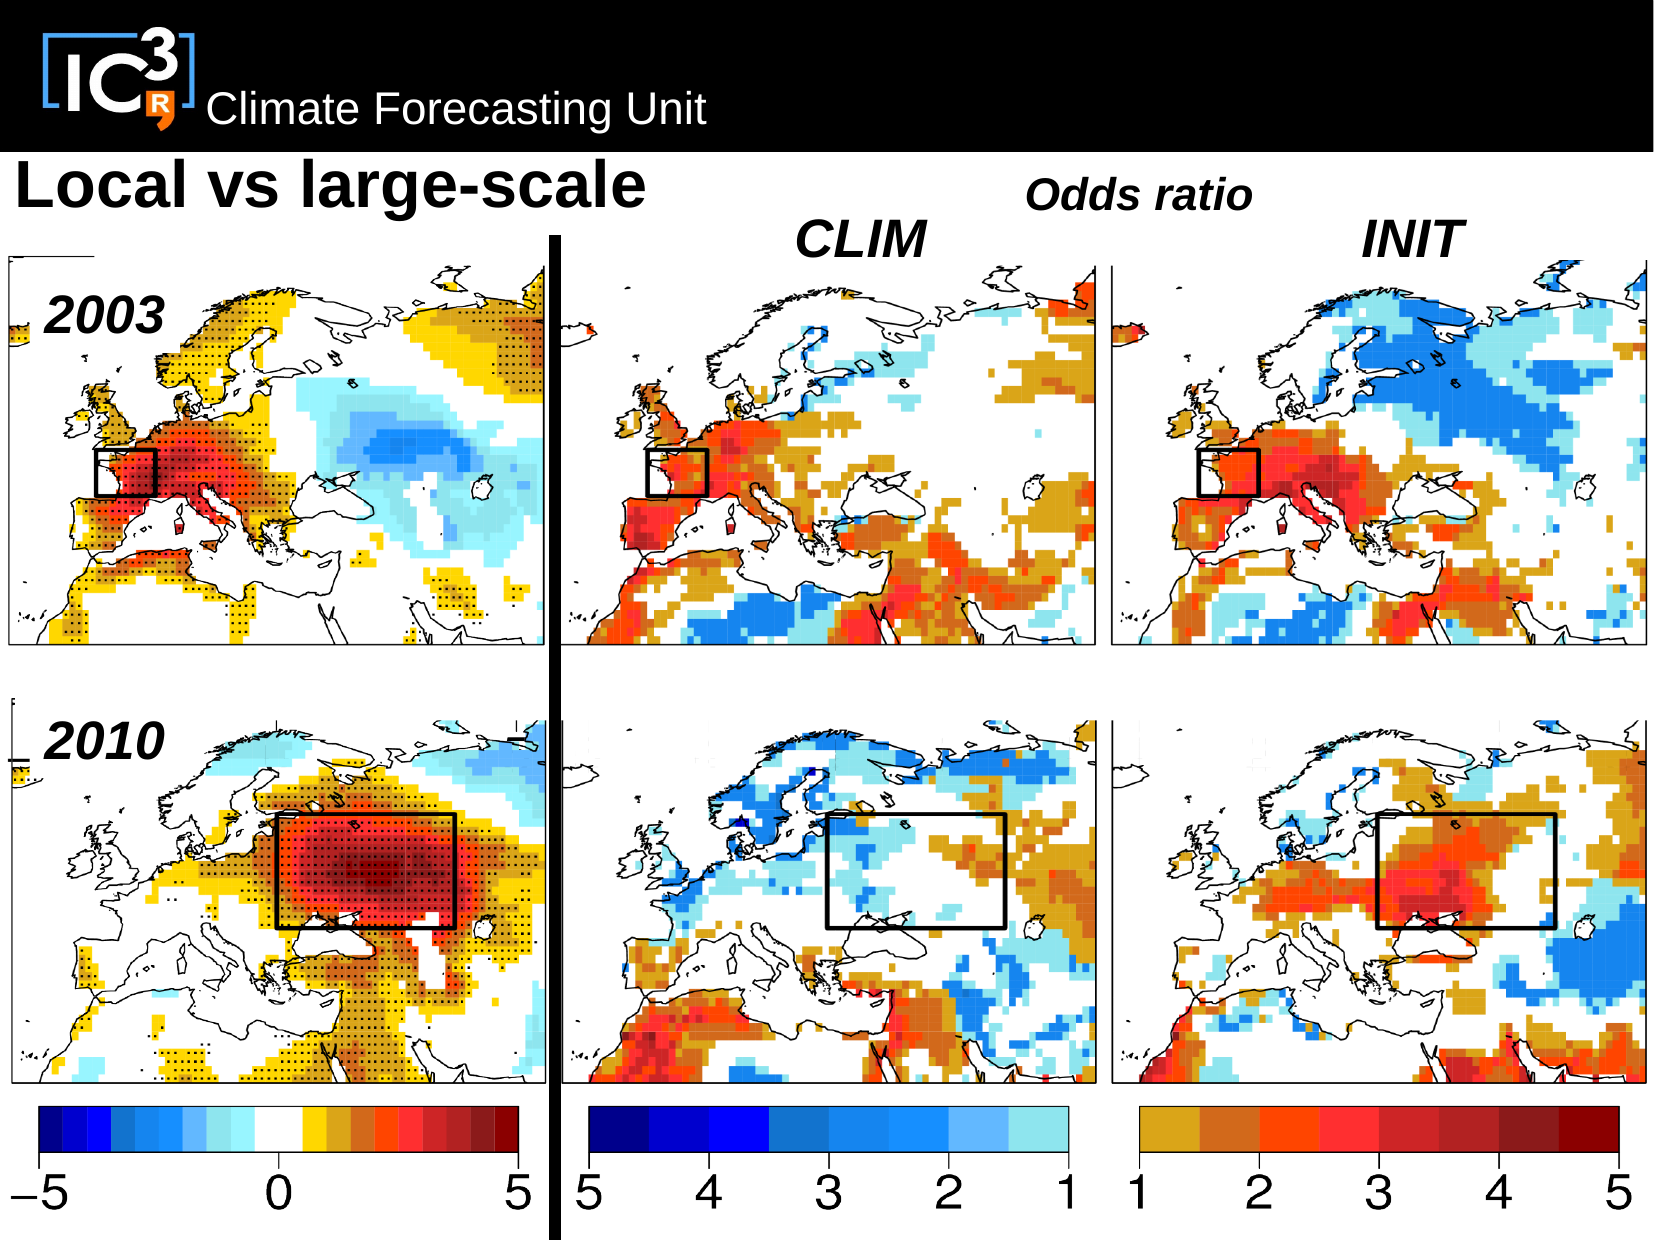

Climate Forecasting Unit
Local vs large-scale
Odds ratio
CLIM
INIT
2003
2010